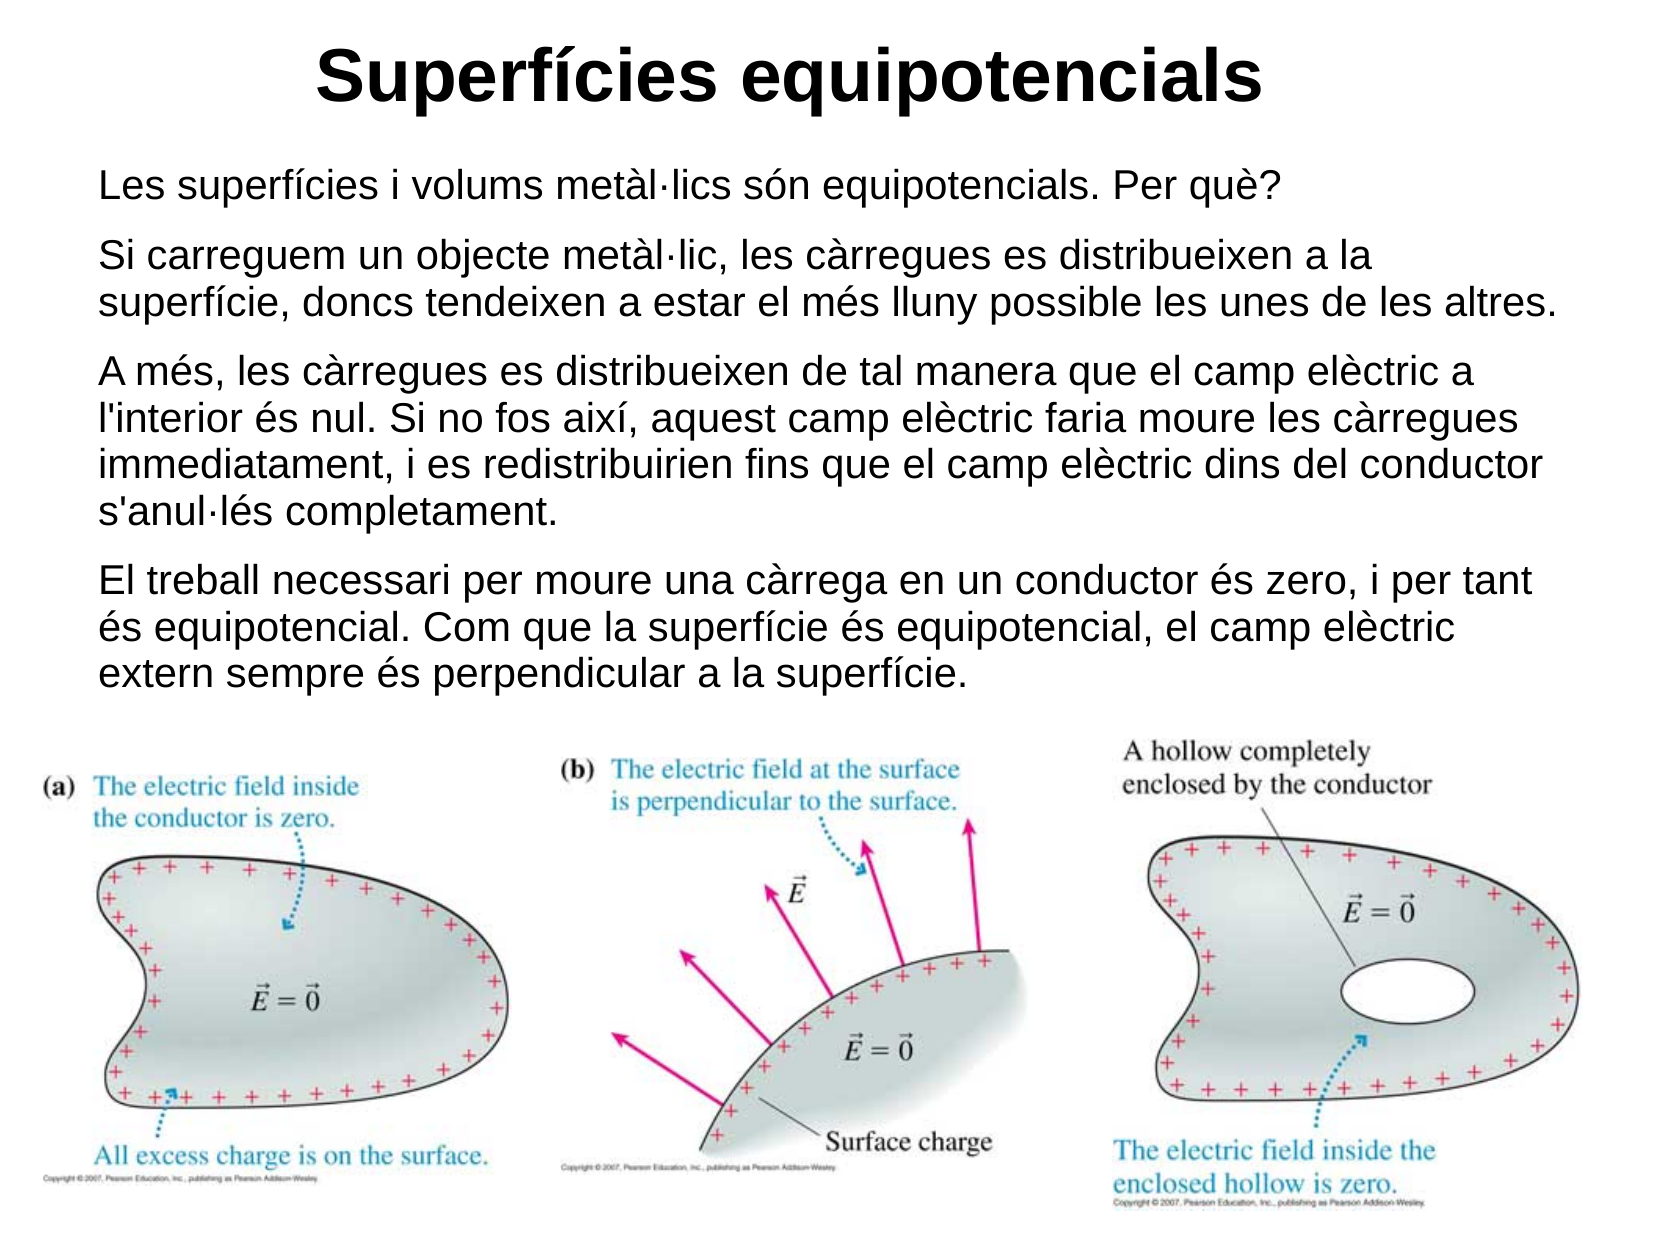

Superfícies equipotencials
Les superfícies i volums metàl·lics són equipotencials. Per què?
Si carreguem un objecte metàl·lic, les càrregues es distribueixen a la superfície, doncs tendeixen a estar el més lluny possible les unes de les altres.
A més, les càrregues es distribueixen de tal manera que el camp elèctric a l'interior és nul. Si no fos així, aquest camp elèctric faria moure les càrregues immediatament, i es redistribuirien fins que el camp elèctric dins del conductor s'anul·lés completament.
El treball necessari per moure una càrrega en un conductor és zero, i per tant és equipotencial. Com que la superfície és equipotencial, el camp elèctric extern sempre és perpendicular a la superfície.
11